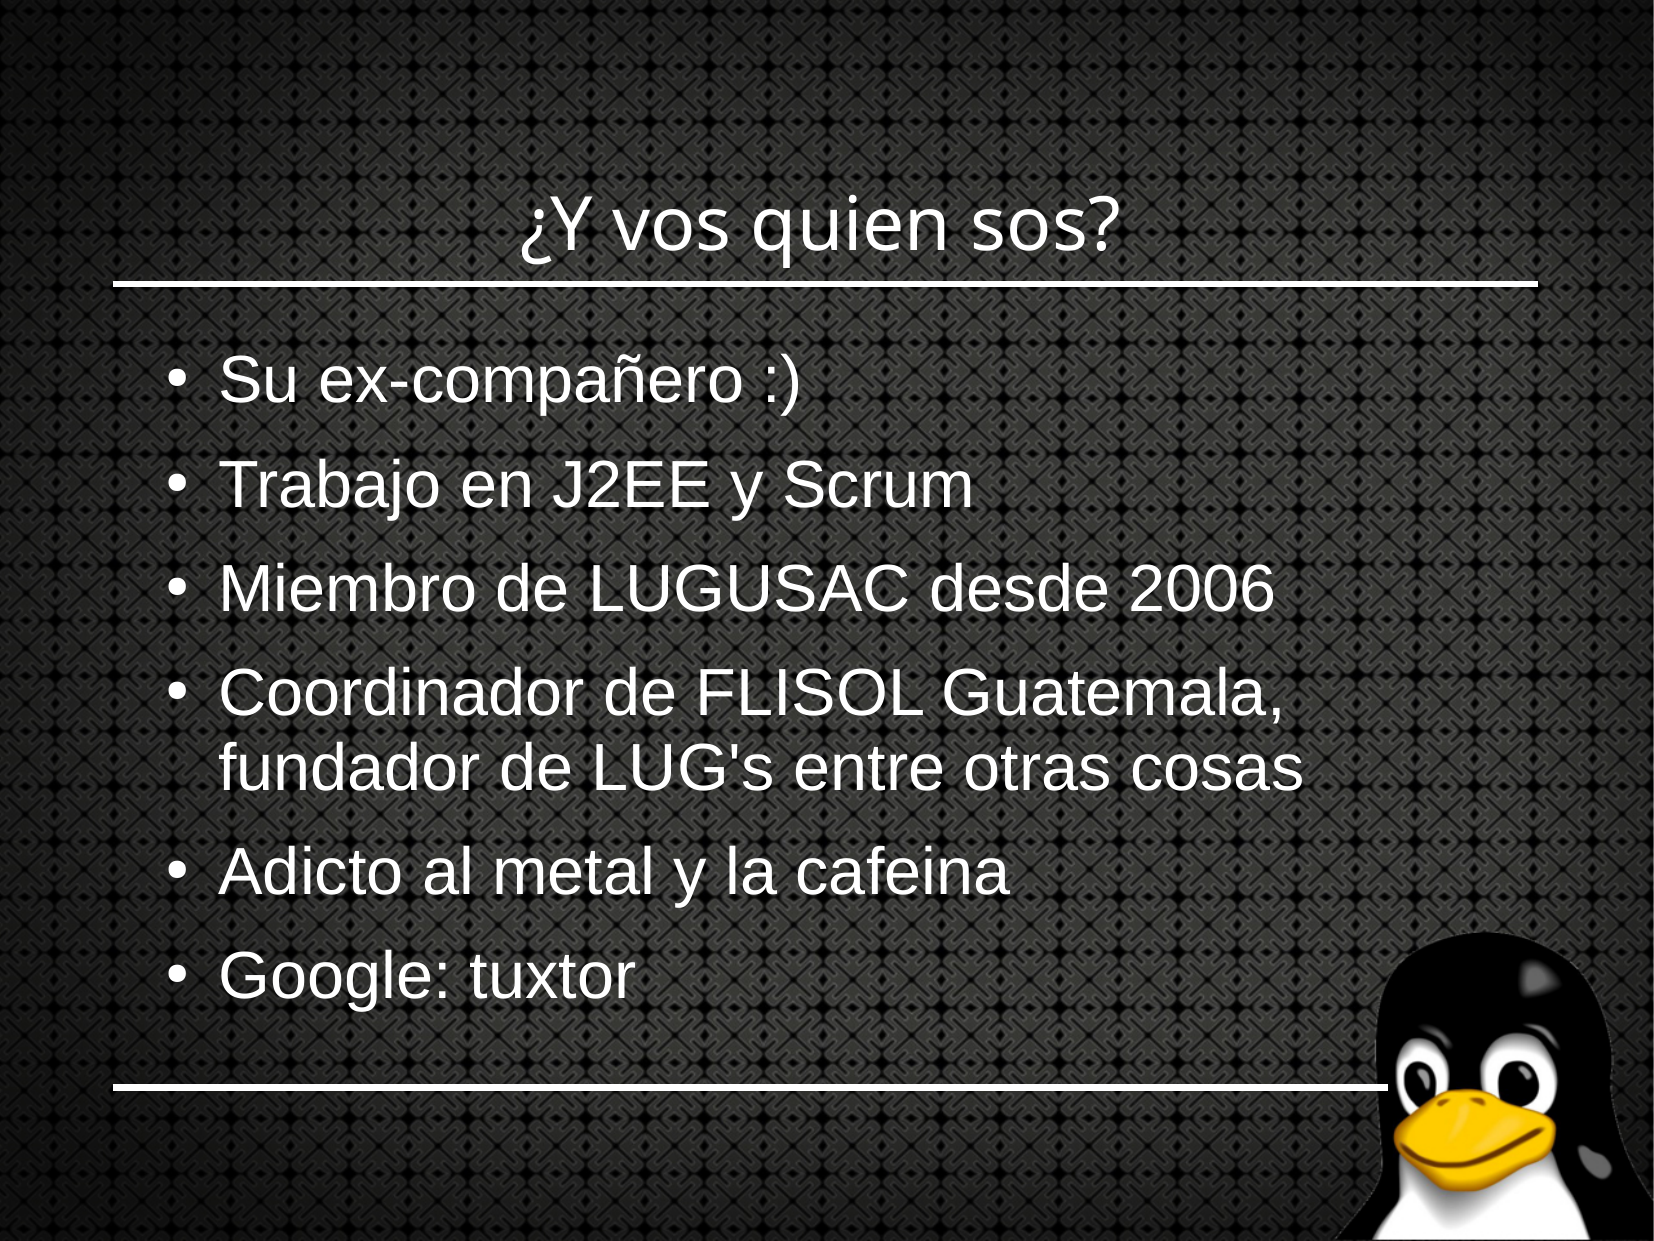

# ¿Y vos quien sos?
Su ex-compañero :)
Trabajo en J2EE y Scrum
Miembro de LUGUSAC desde 2006
Coordinador de FLISOL Guatemala, fundador de LUG's entre otras cosas
Adicto al metal y la cafeina
Google: tuxtor